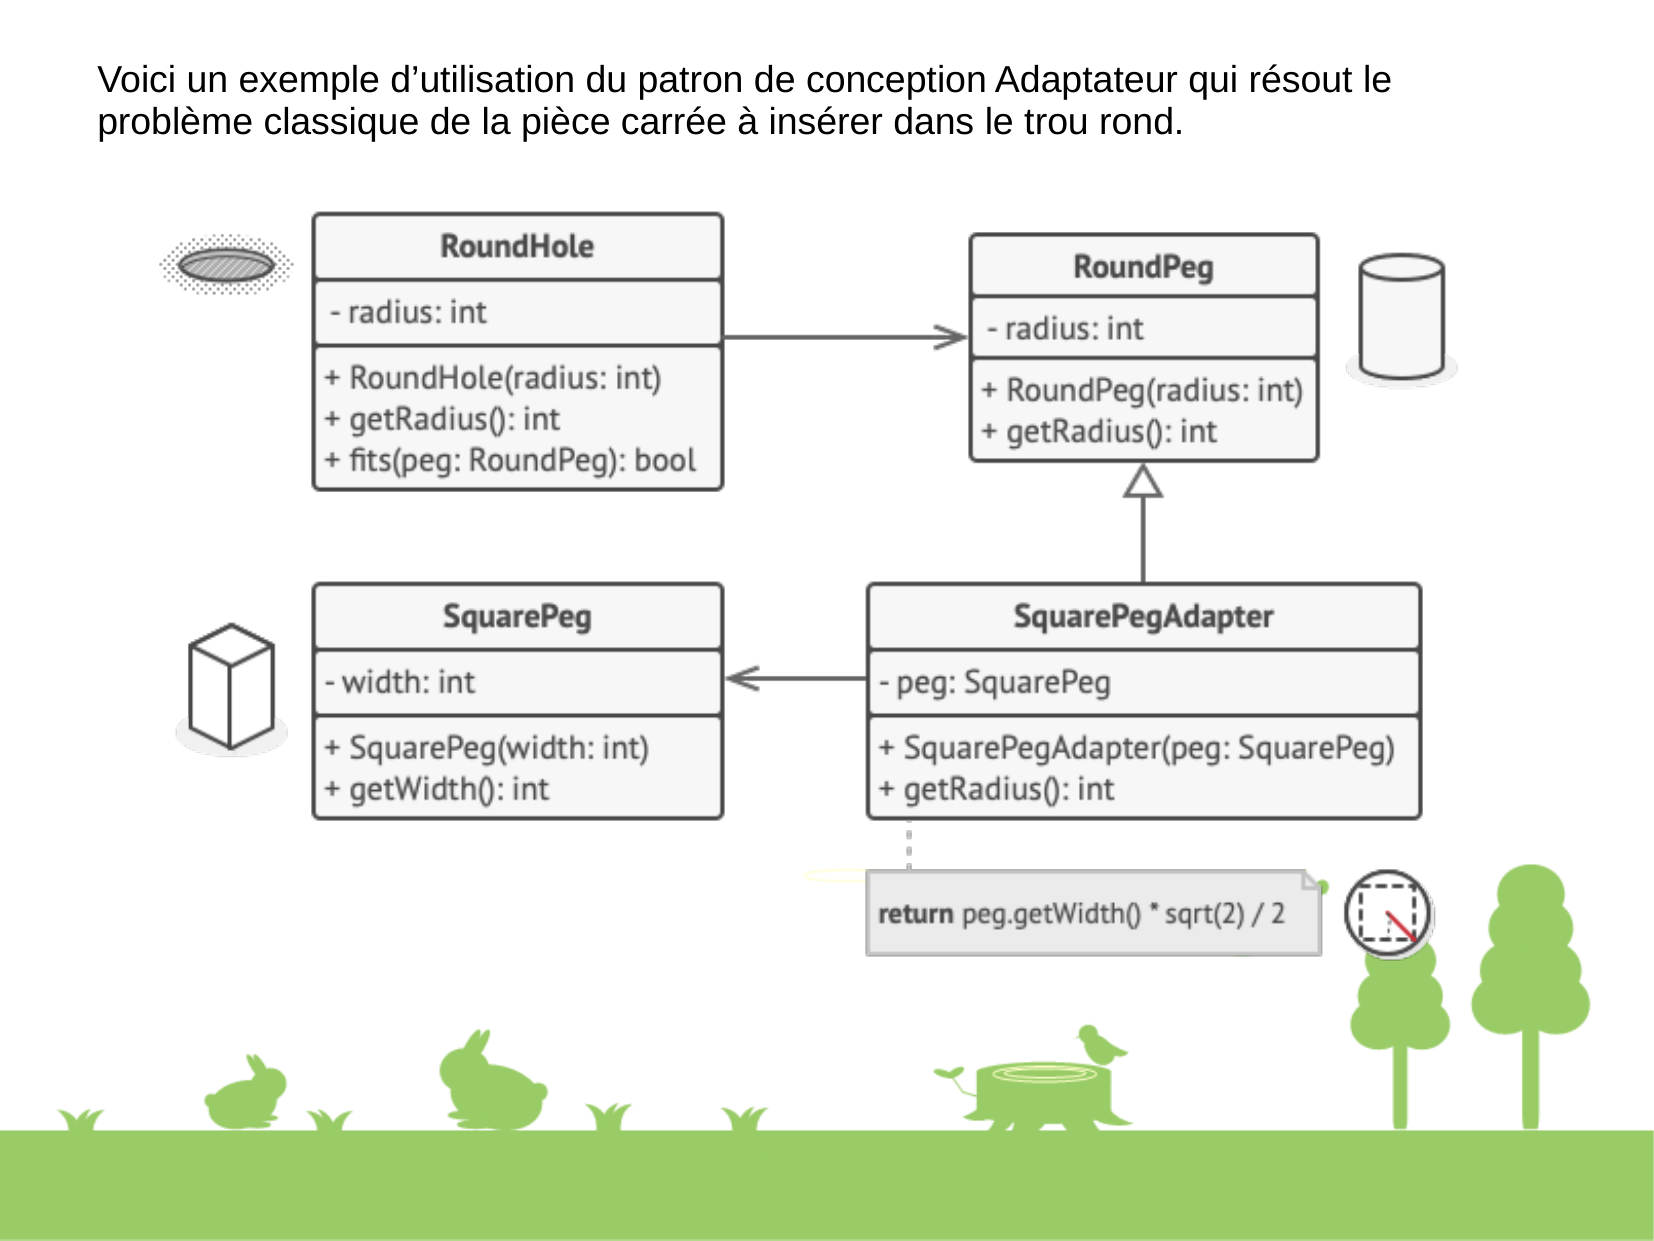

Voici un exemple d’utilisation du patron de conception Adaptateur qui résout le problème classique de la pièce carrée à insérer dans le trou rond.